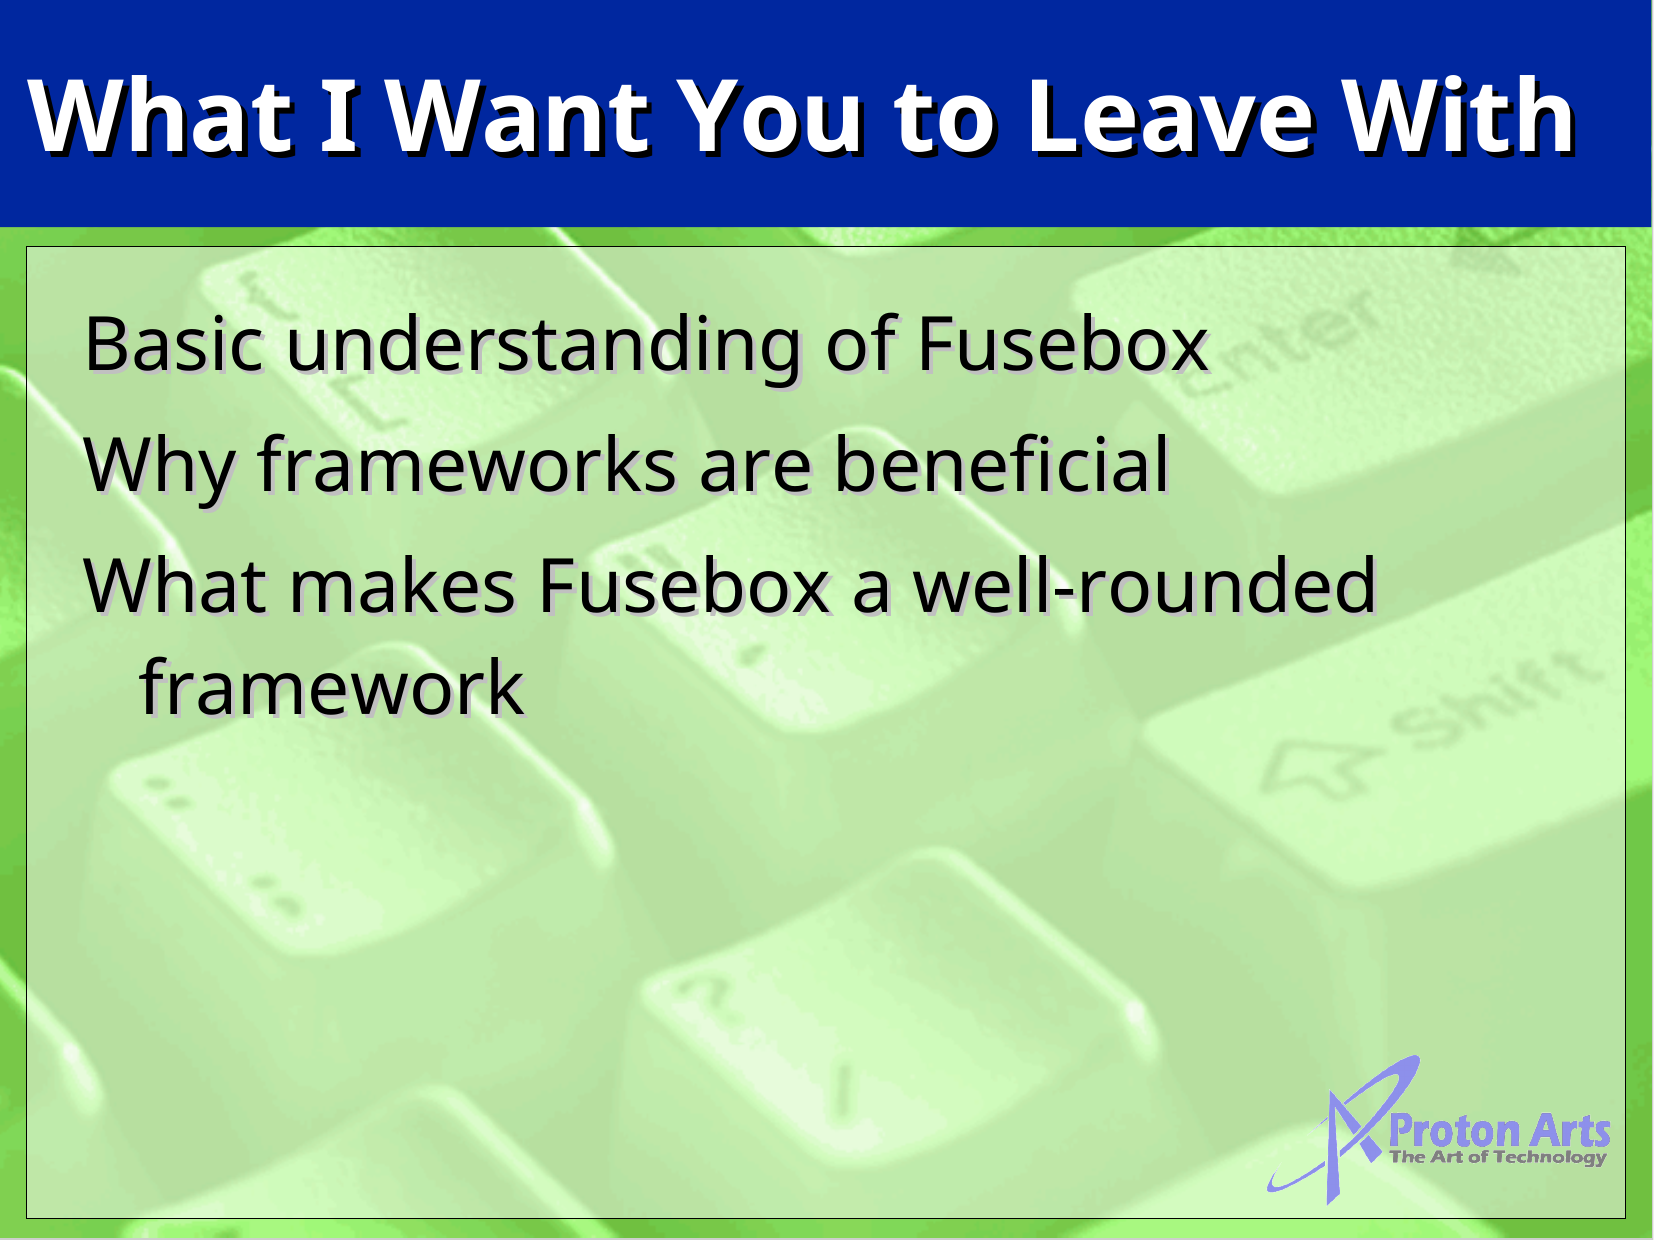

# What I Want You to Leave With
Basic understanding of Fusebox
Why frameworks are beneficial
What makes Fusebox a well-rounded framework